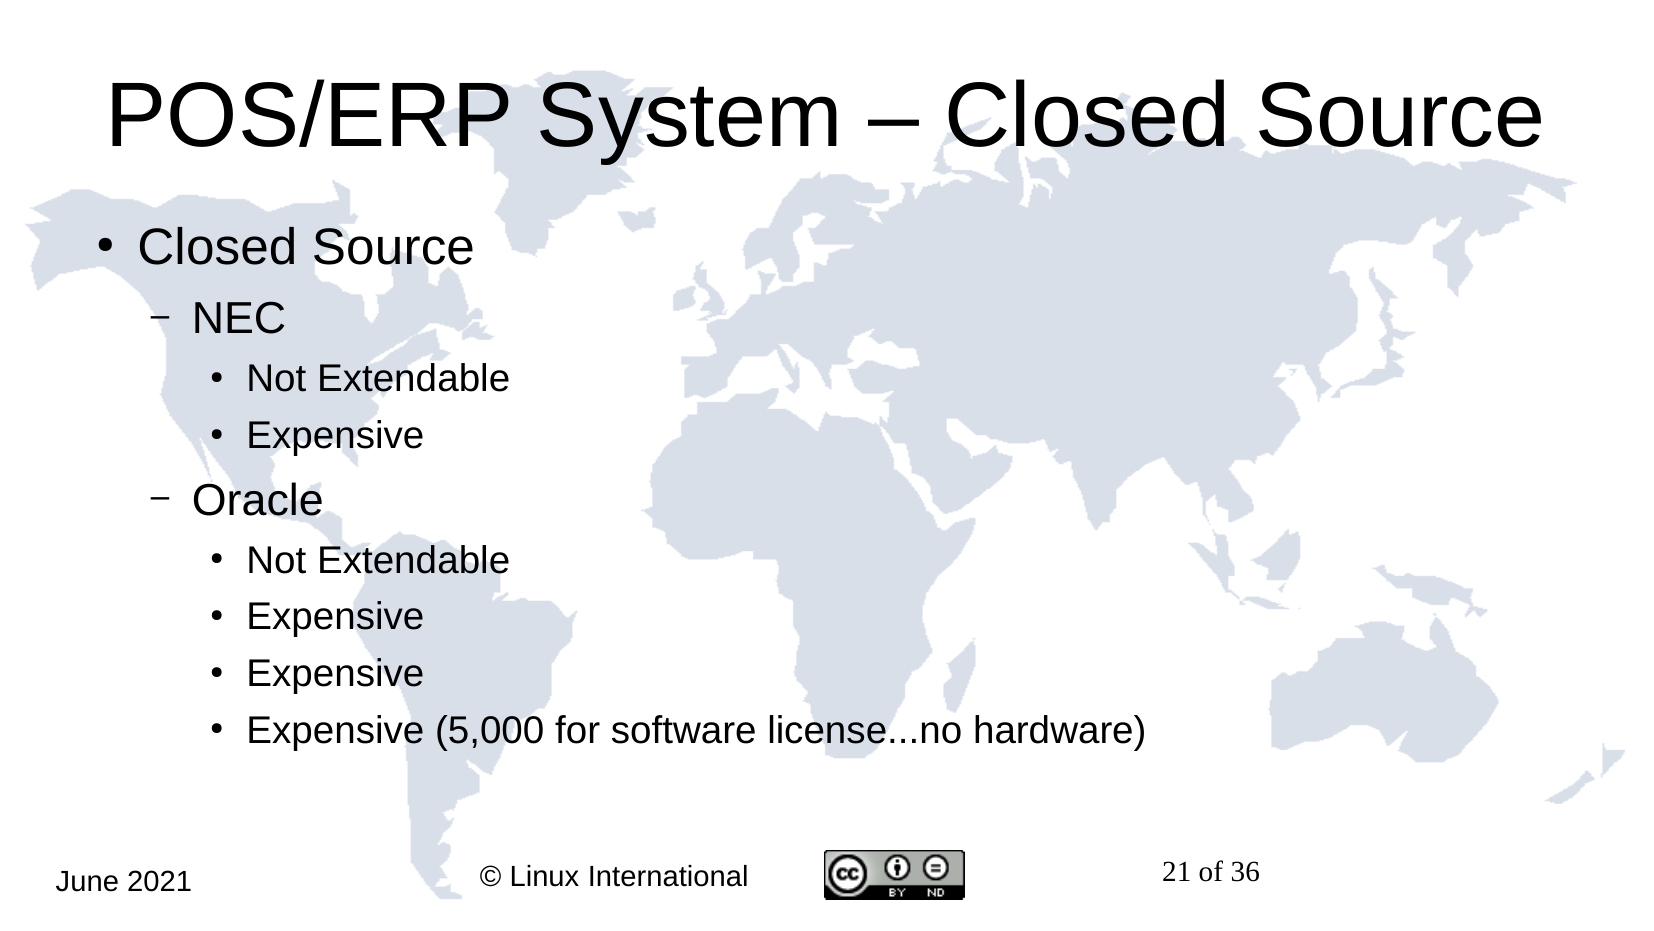

# POS/ERP System – Closed Source
Closed Source
NEC
Not Extendable
Expensive
Oracle
Not Extendable
Expensive
Expensive
Expensive (5,000 for software license...no hardware)
21